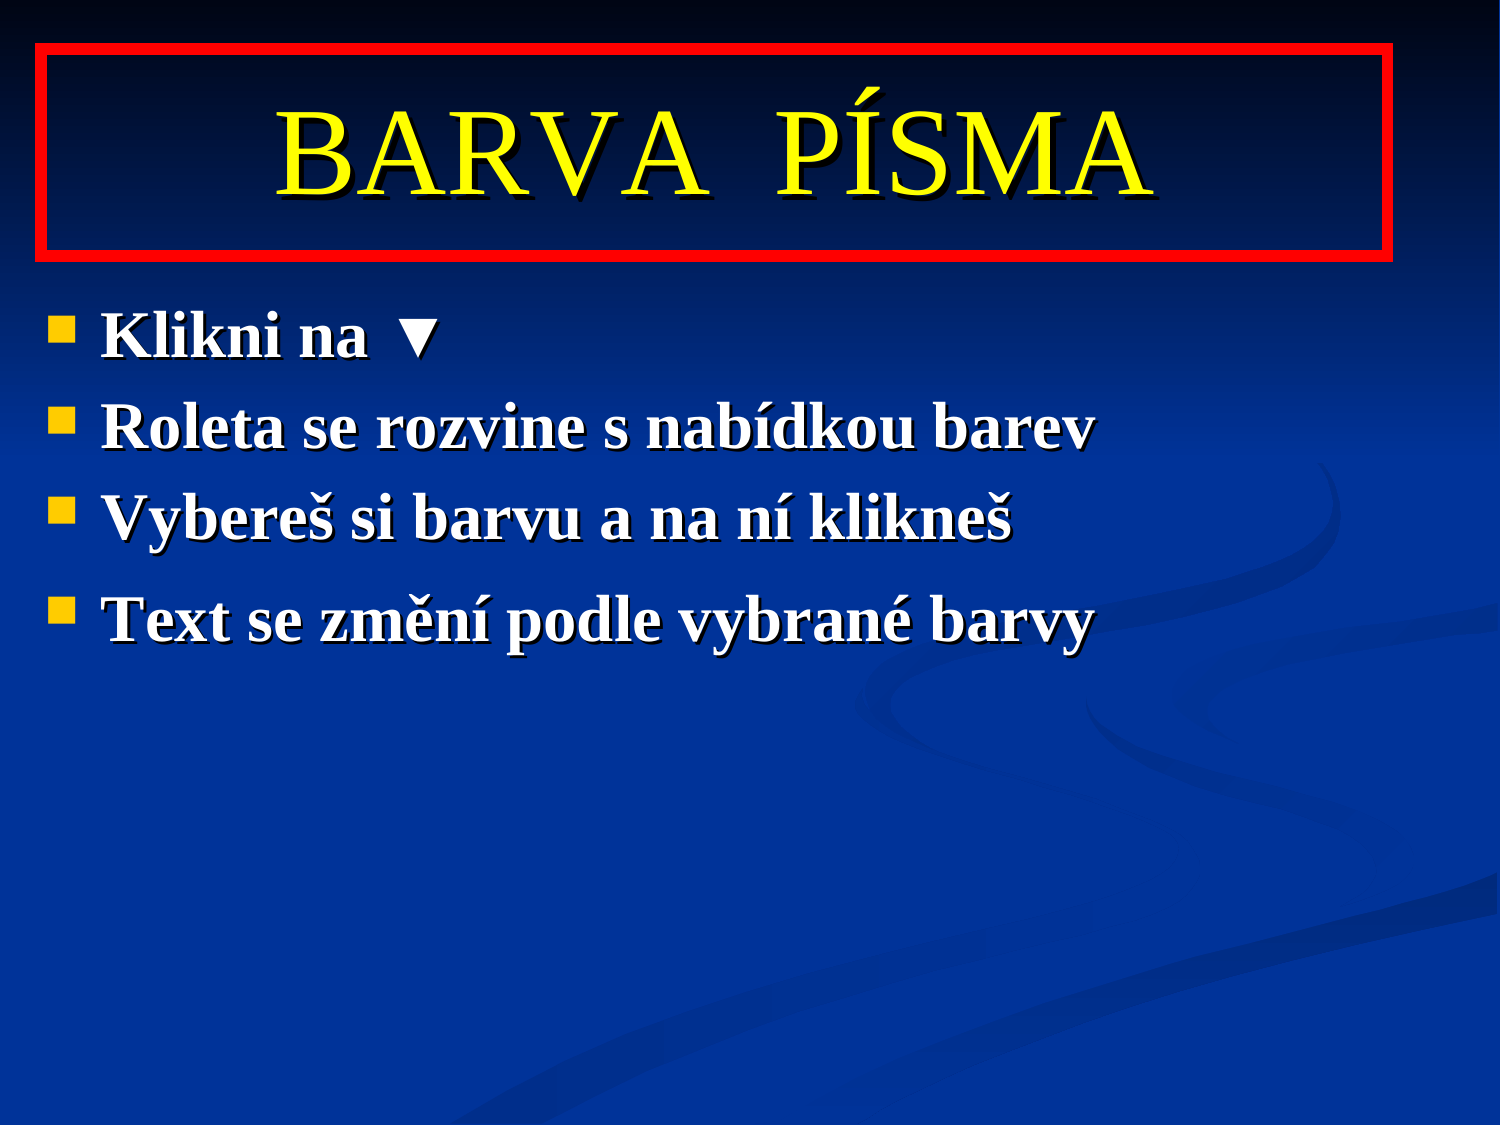

# BARVA PÍSMA
Klikni na ▼
Roleta se rozvine s nabídkou barev
Vybereš si barvu a na ní klikneš
Text se změní podle vybrané barvy